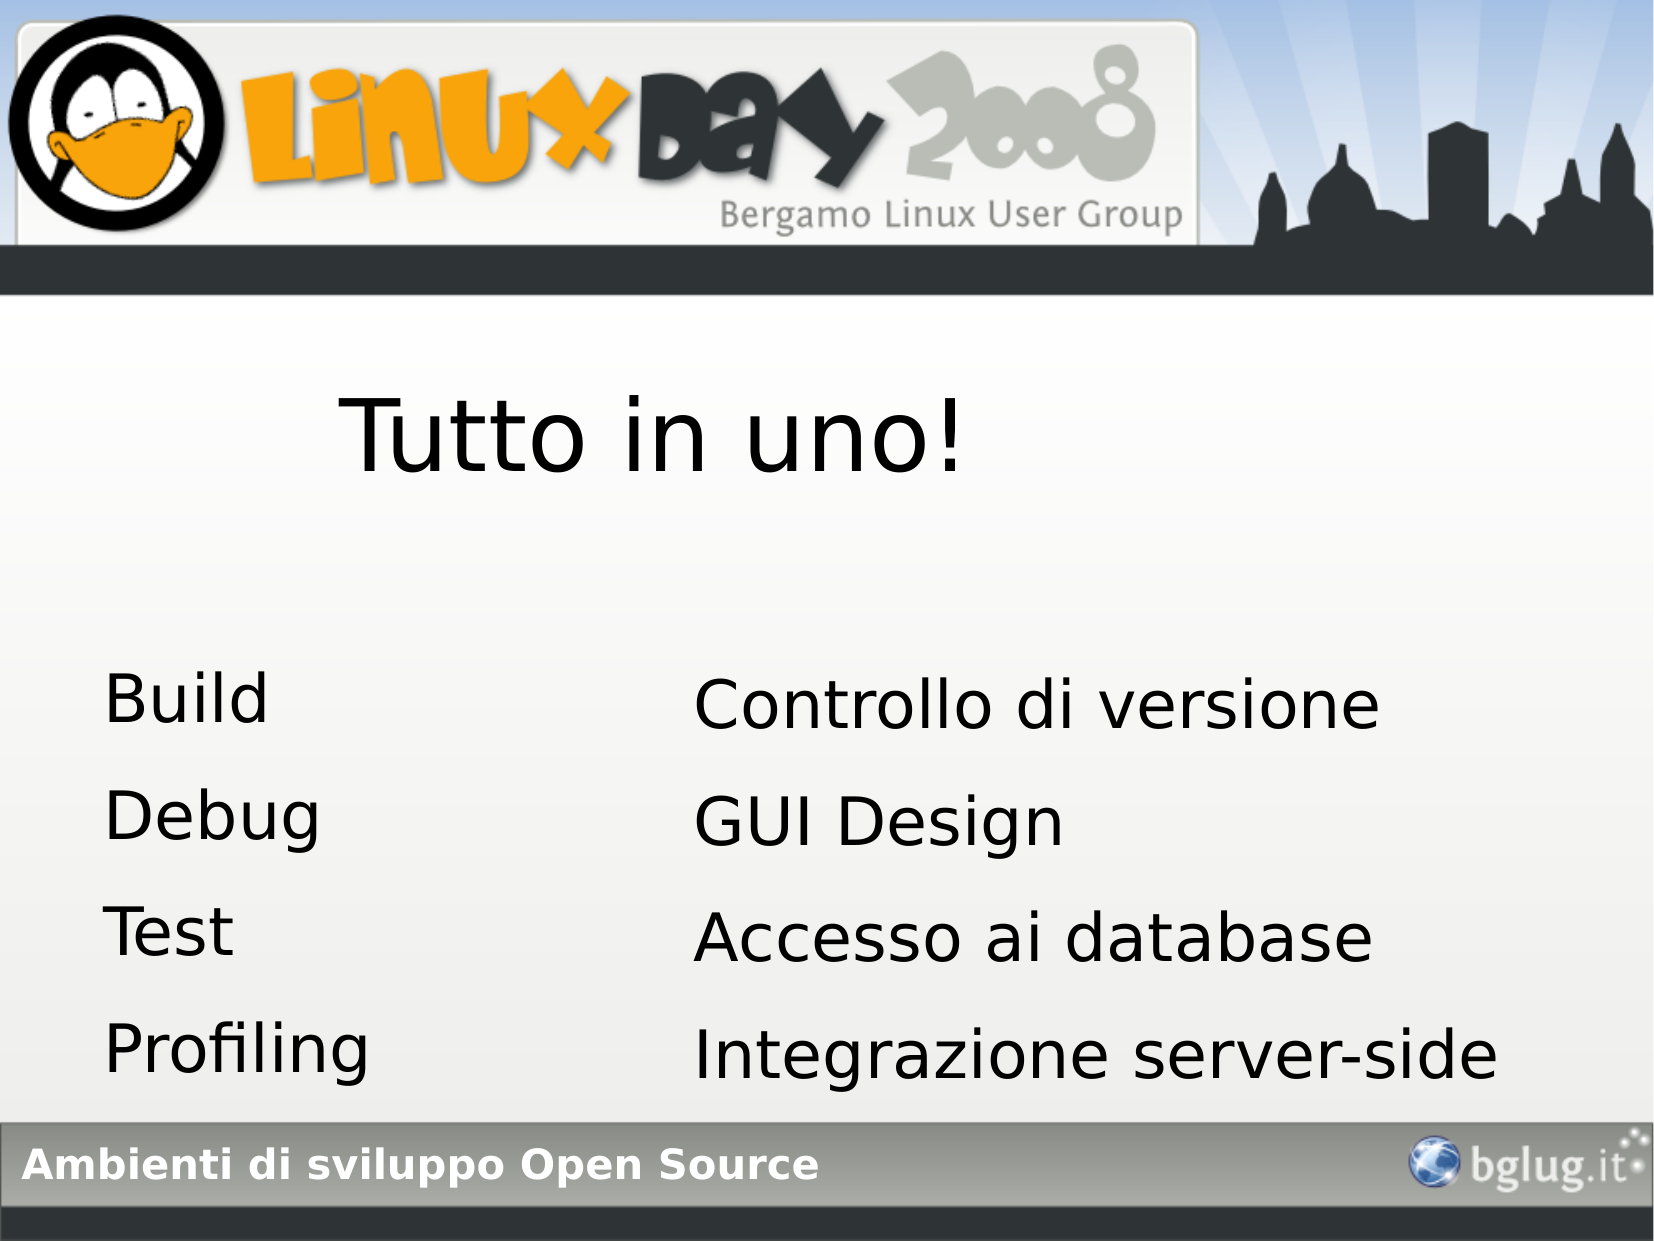

Tutto in uno!
Build
Debug
Test
Profiling
Controllo di versione
GUI Design
Accesso ai database
Integrazione server-side
Ambienti di sviluppo Open Source